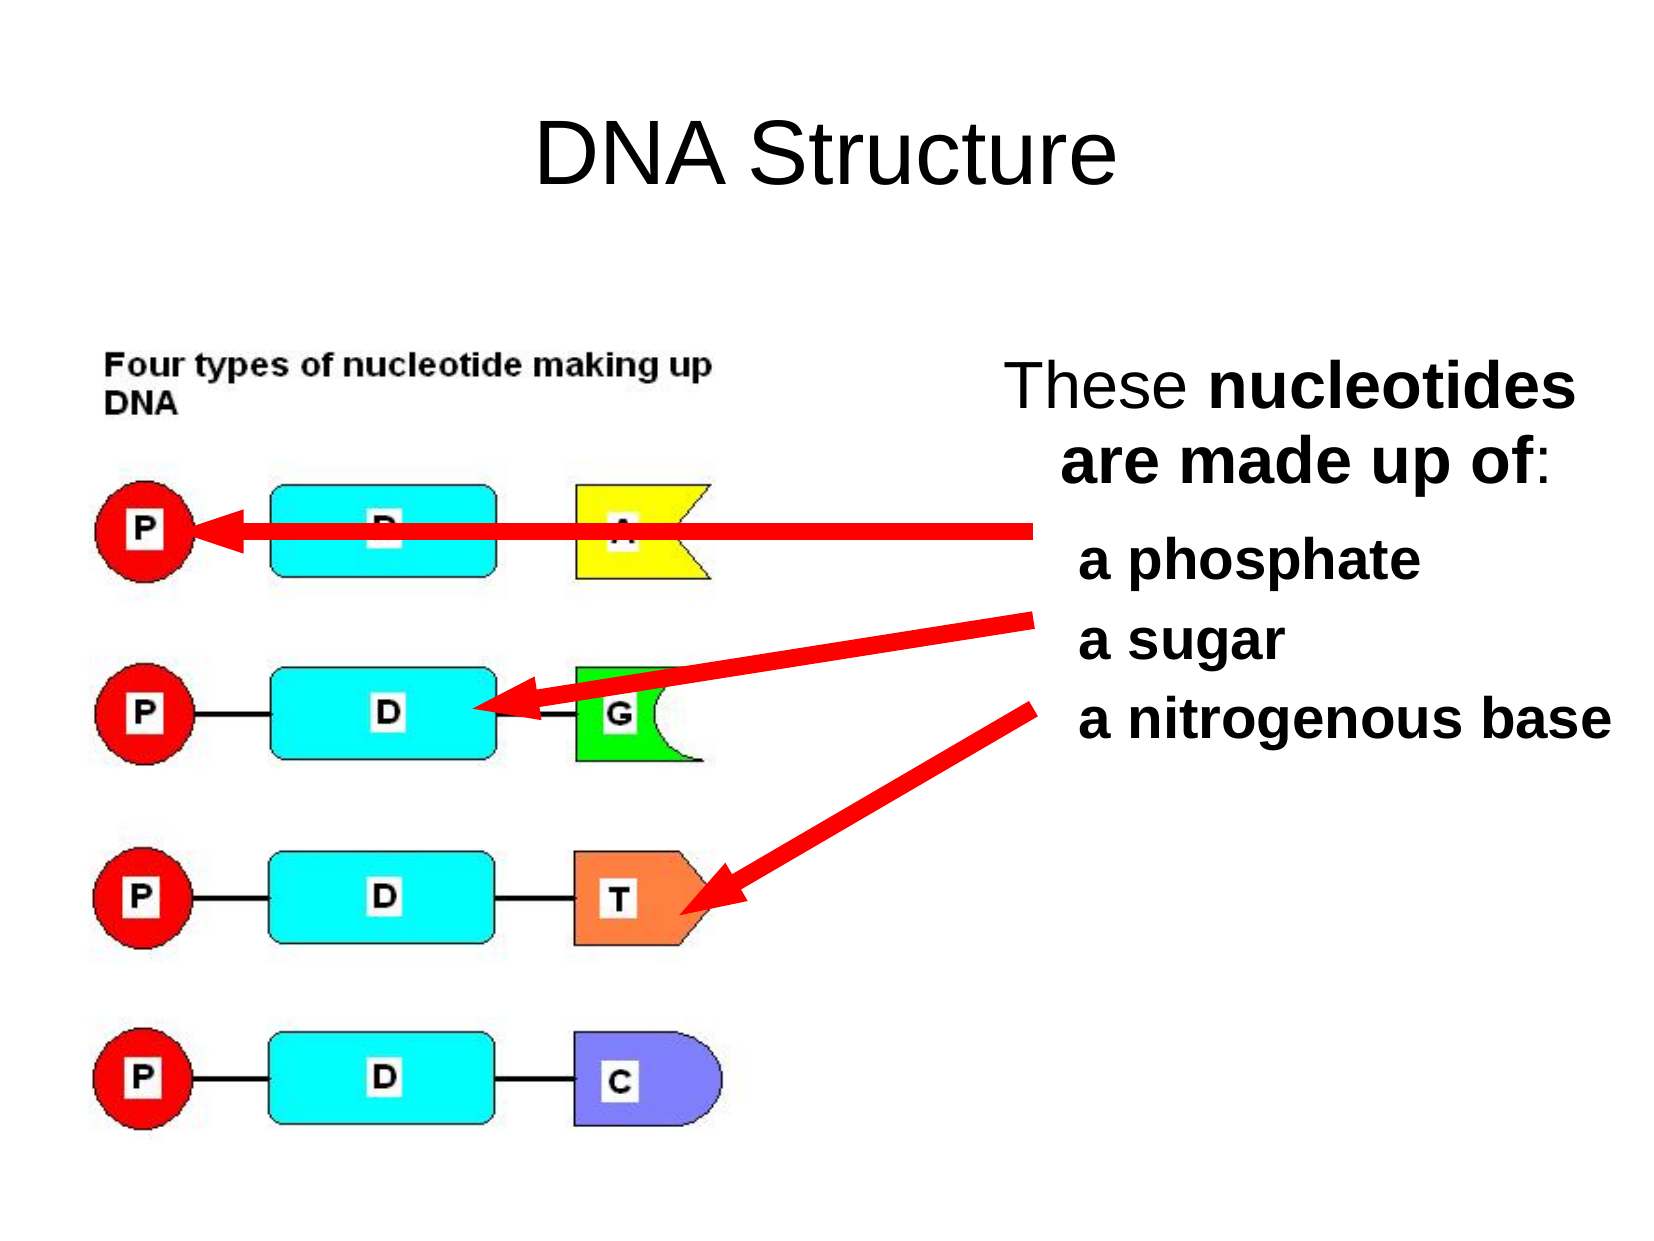

# DNA Structure
These nucleotides are made up of:
a phosphate
a sugar
a nitrogenous base